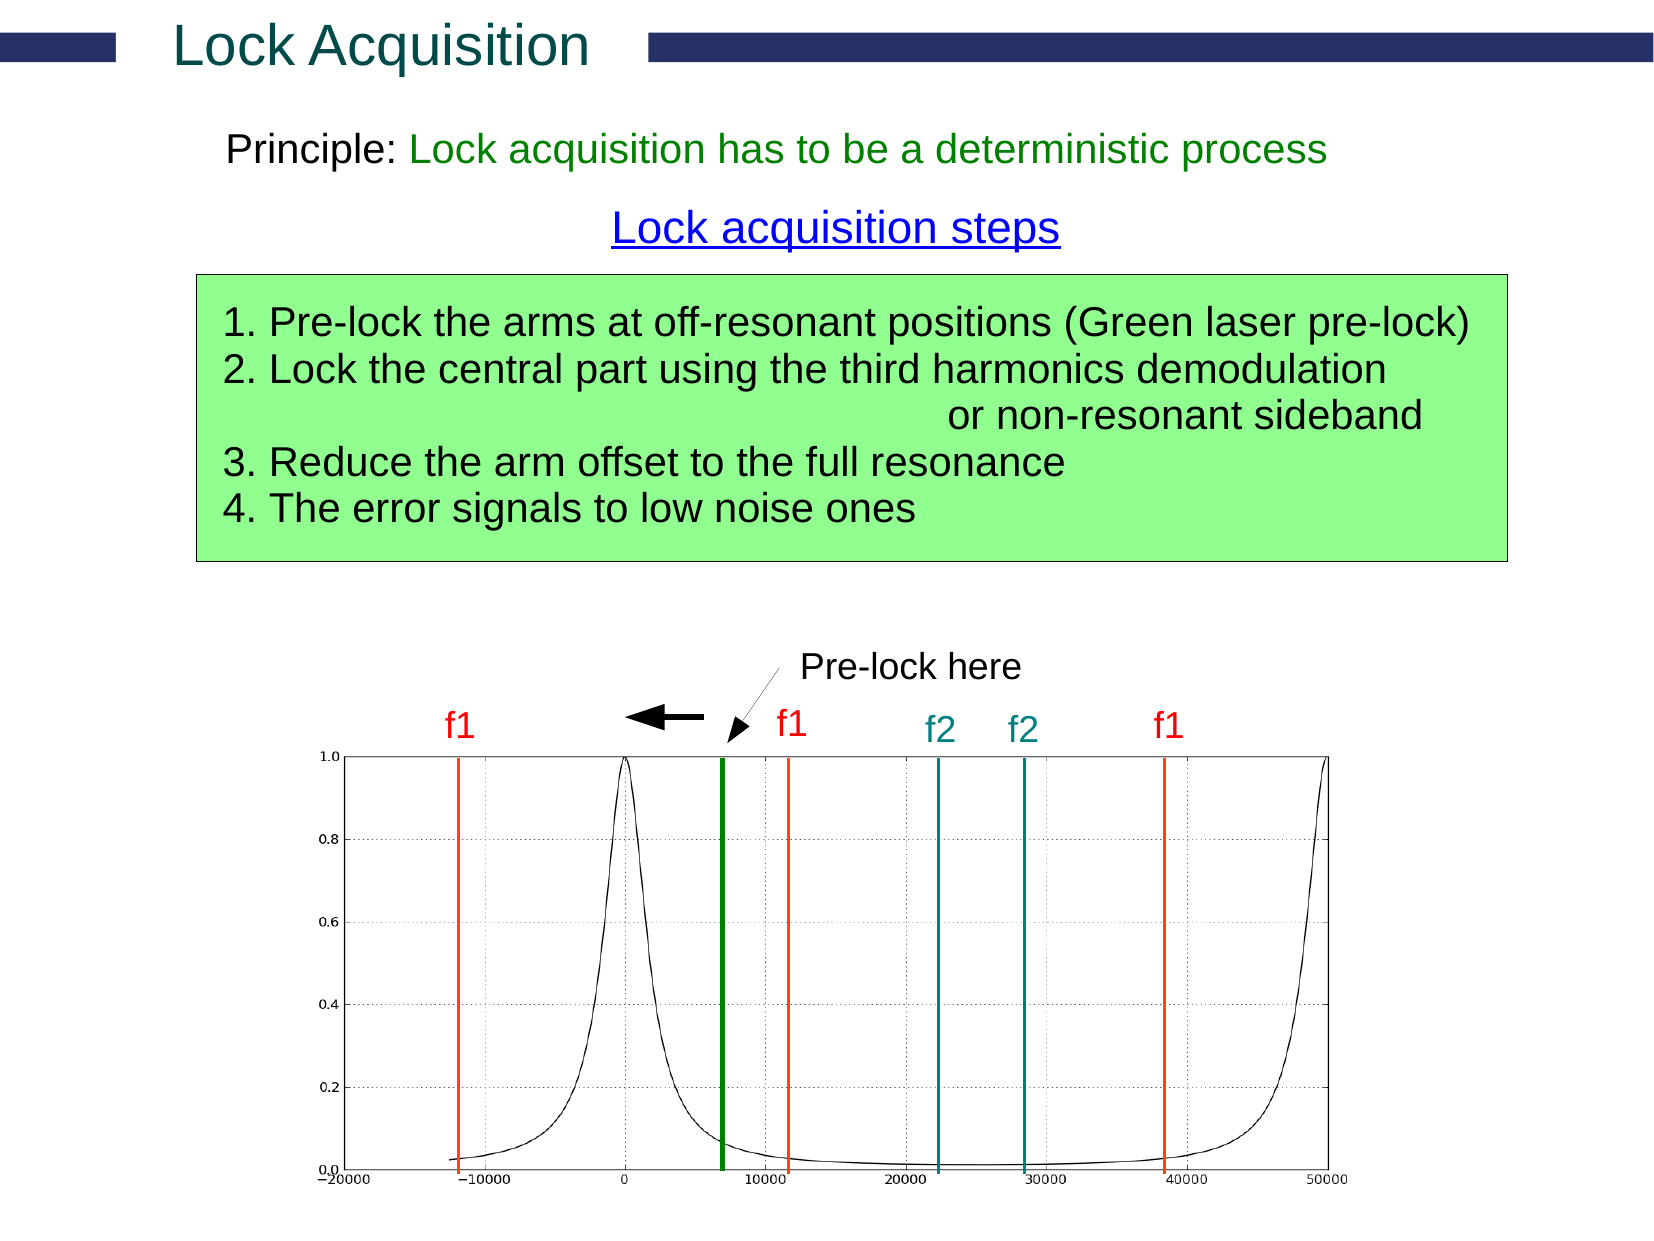

# Lock Acquisition
Principle: Lock acquisition has to be a deterministic process
Lock acquisition steps
 Pre-lock the arms at off-resonant positions (Green laser pre-lock)
 Lock the central part using the third harmonics demodulation
 or non-resonant sideband
 Reduce the arm offset to the full resonance
 The error signals to low noise ones
Pre-lock here
f1
f1
f1
f2
f2